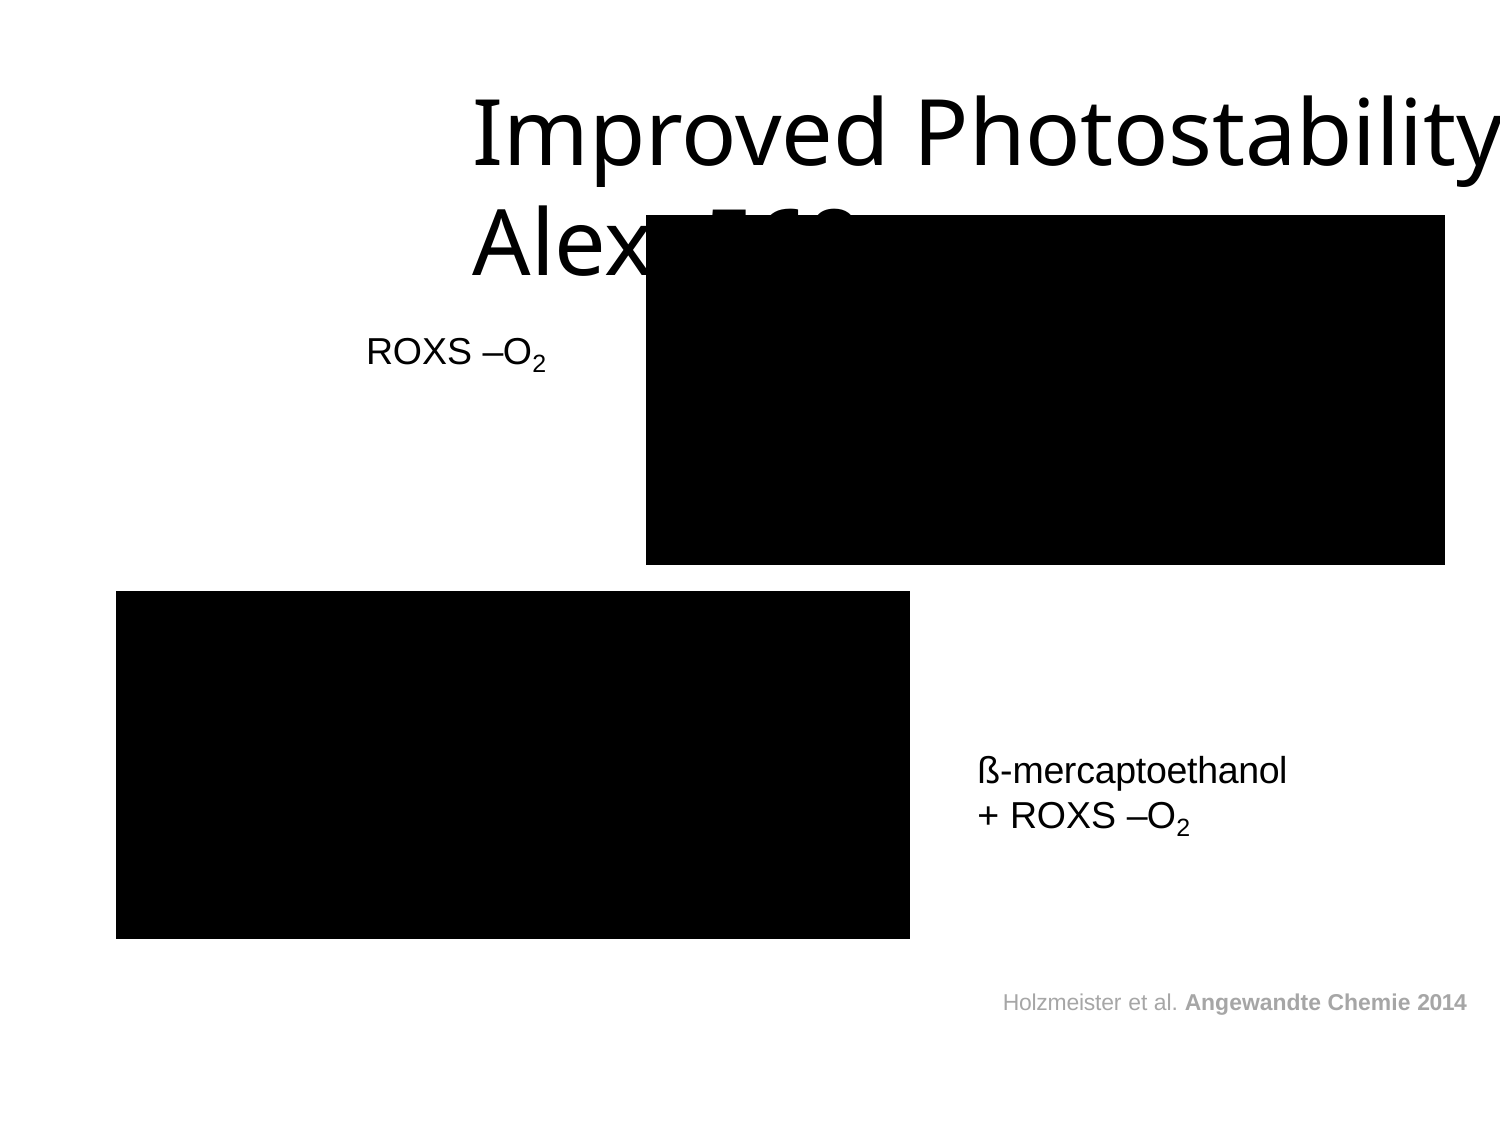

# Improved Photostability for Alexa568
ROXS –O2
ß-mercaptoethanol
+ ROXS –O2
Holzmeister et al. Angewandte Chemie 2014